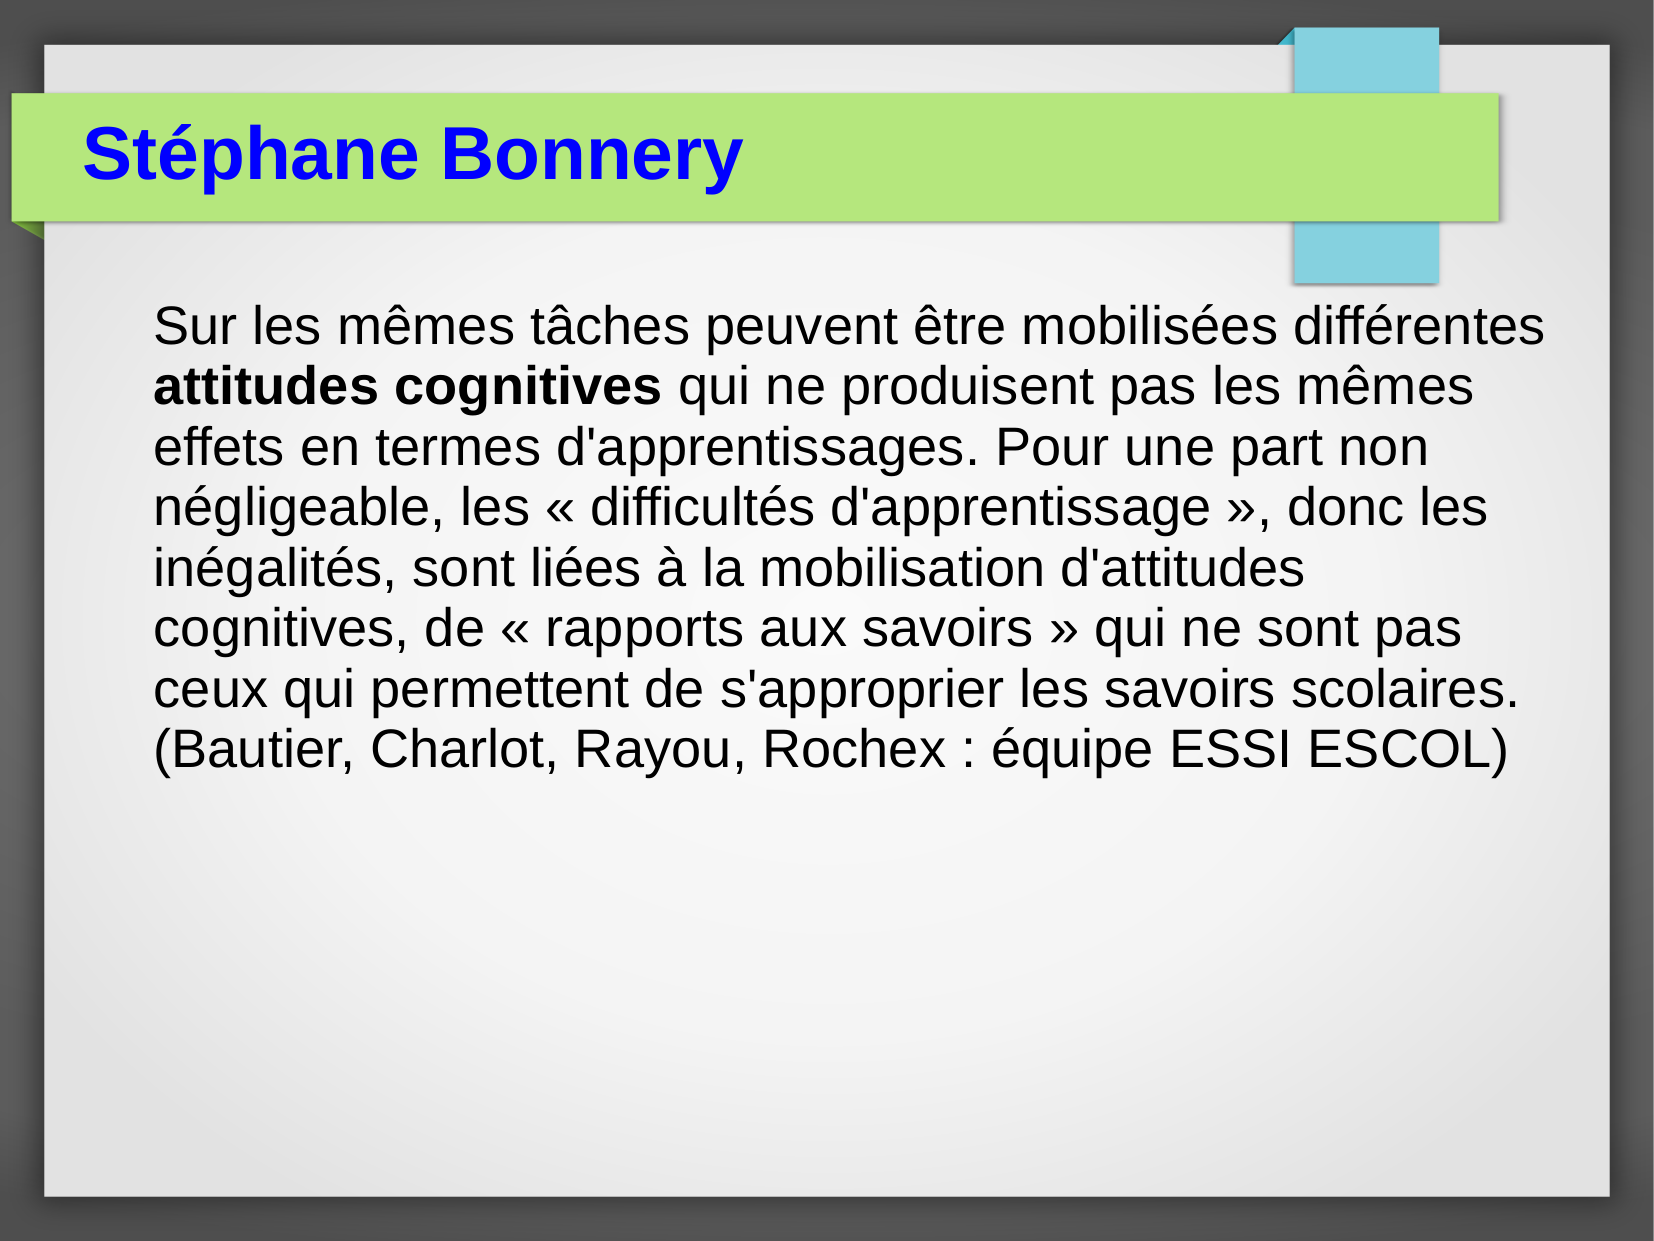

# Stéphane Bonnery
Sur les mêmes tâches peuvent être mobilisées différentes attitudes cognitives qui ne produisent pas les mêmes effets en termes d'apprentissages. Pour une part non négligeable, les « difficultés d'apprentissage », donc les inégalités, sont liées à la mobilisation d'attitudes cognitives, de « rapports aux savoirs » qui ne sont pas ceux qui permettent de s'approprier les savoirs scolaires. (Bautier, Charlot, Rayou, Rochex : équipe ESSI ESCOL)